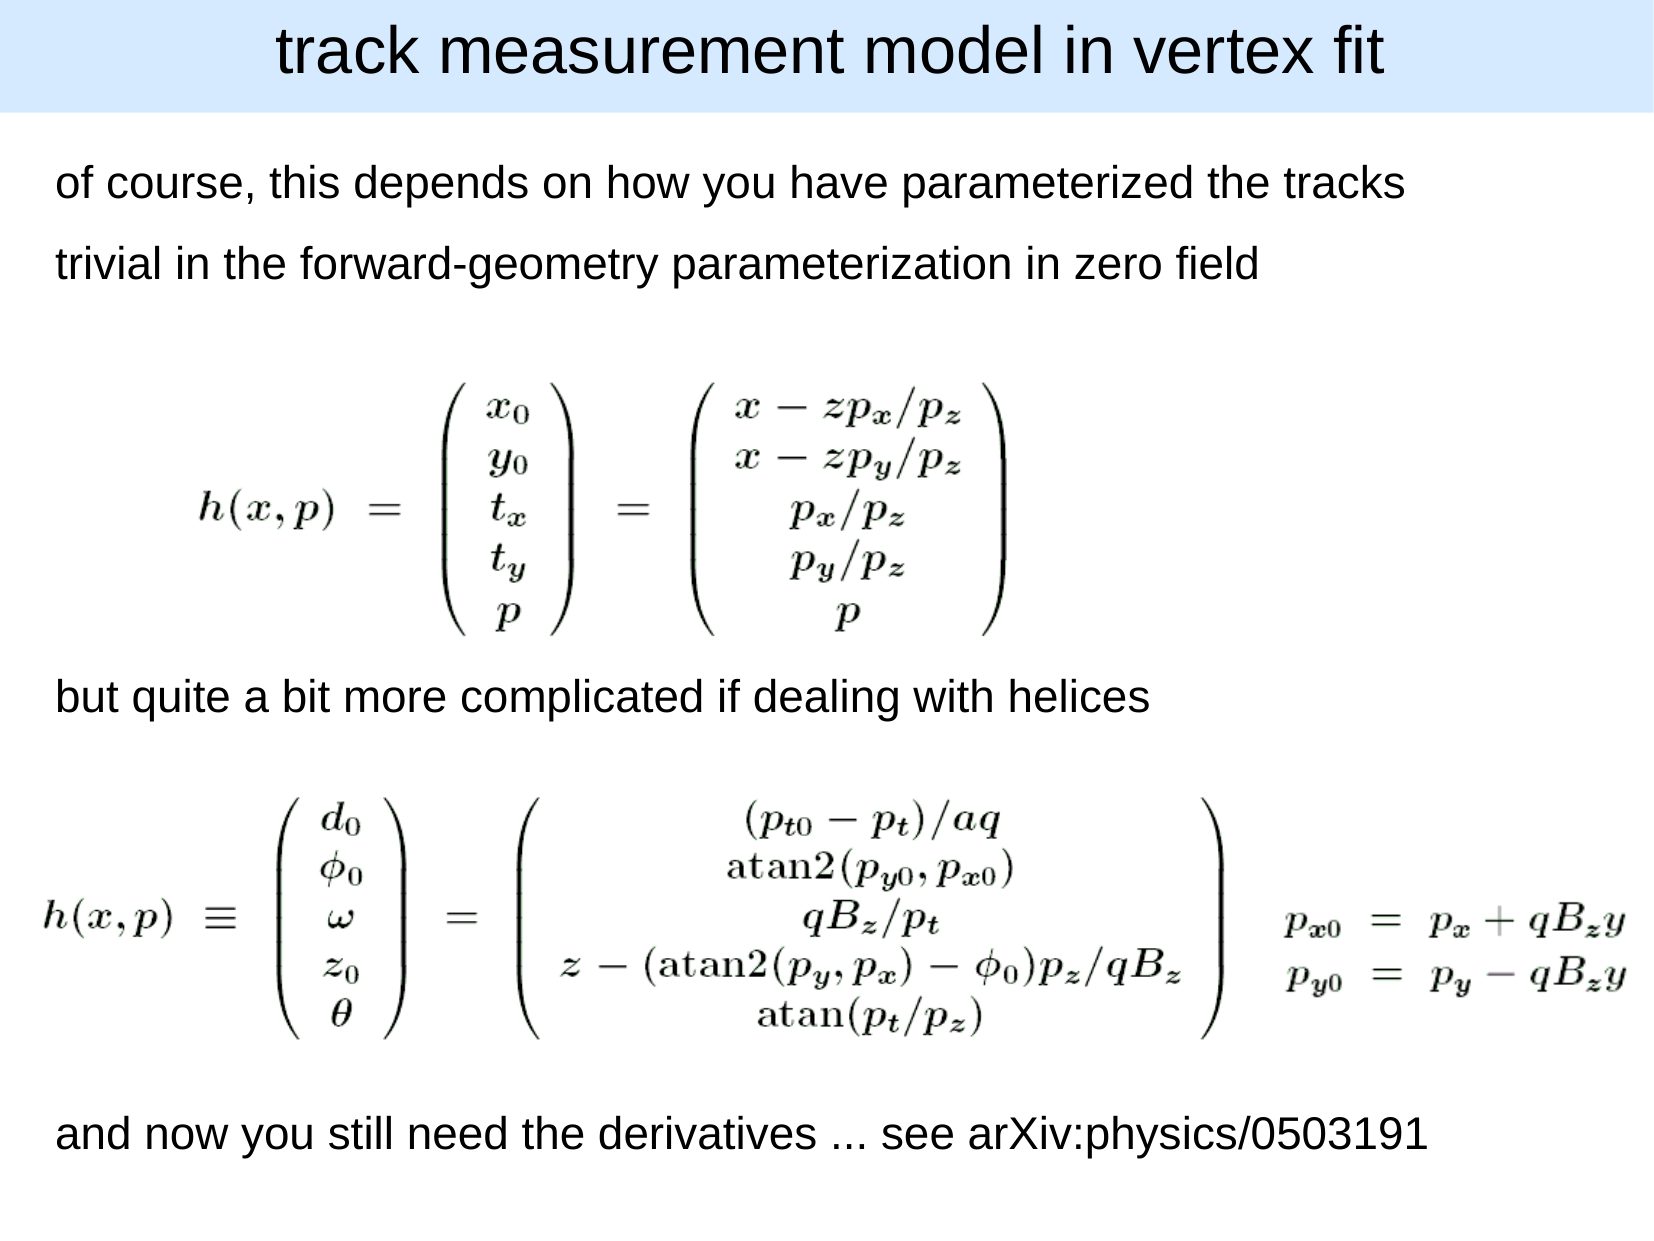

# track measurement model in vertex fit
of course, this depends on how you have parameterized the tracks
trivial in the forward-geometry parameterization in zero field
but quite a bit more complicated if dealing with helices
and now you still need the derivatives ... see arXiv:physics/0503191